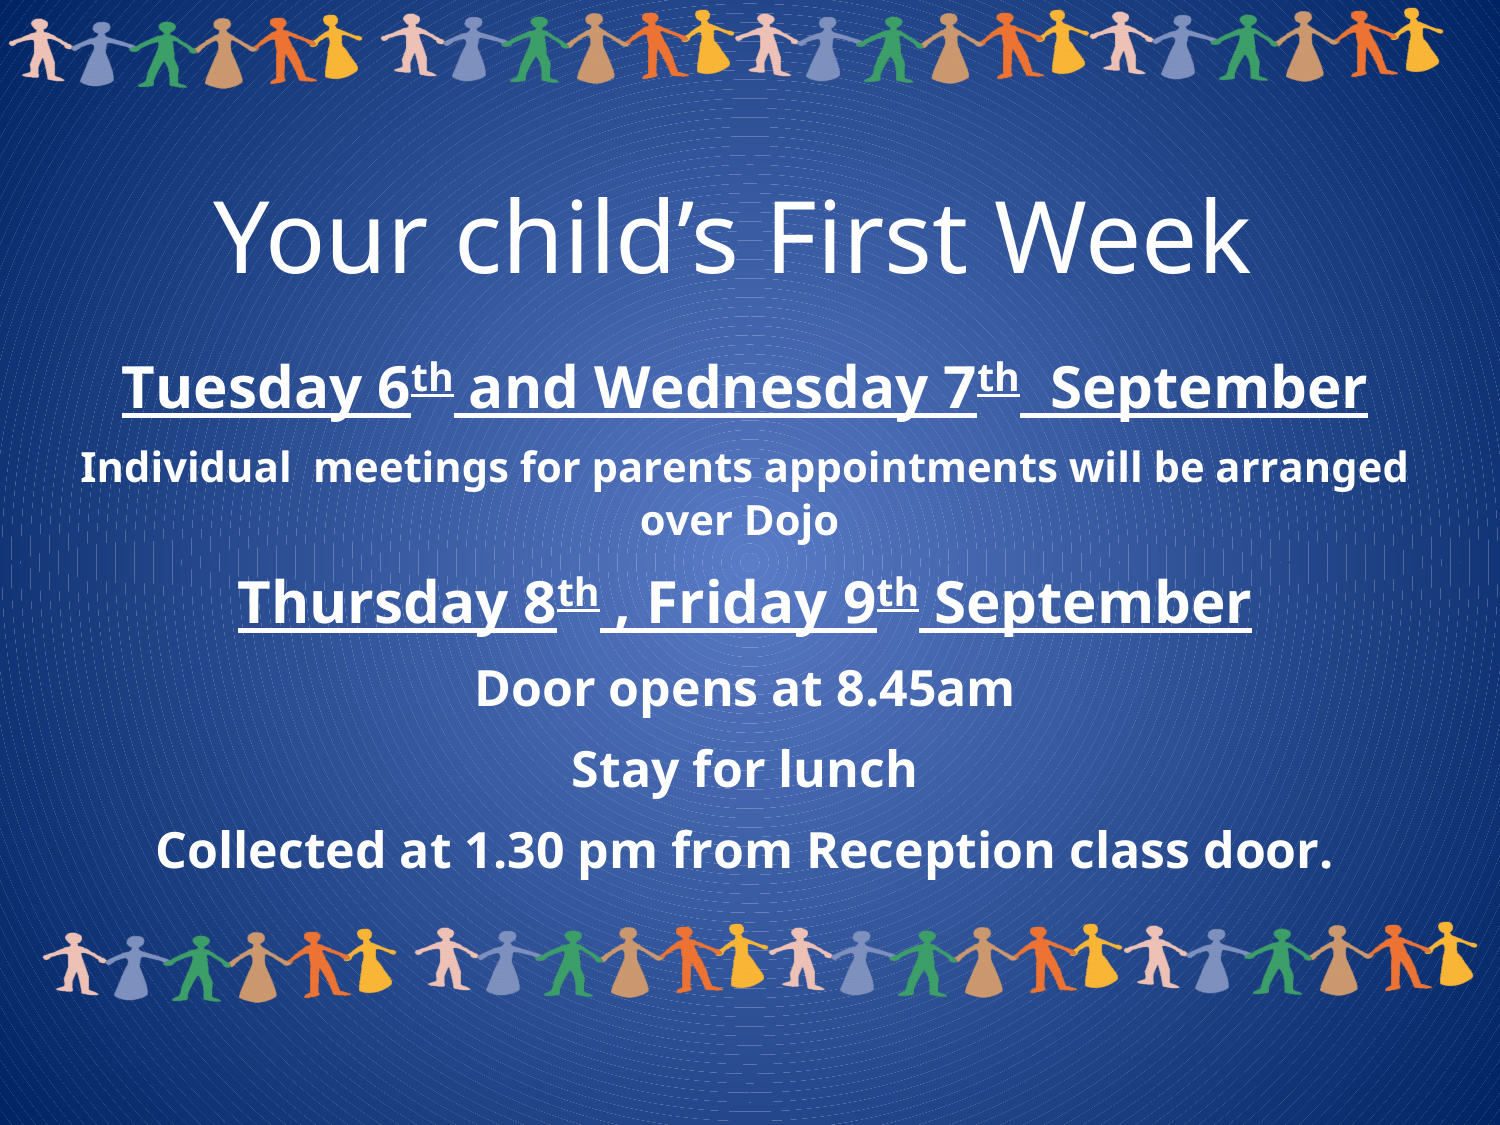

Your child’s First Week
Tuesday 6th and Wednesday 7th September
Individual meetings for parents appointments will be arranged over Dojo
Thursday 8th , Friday 9th September
Door opens at 8.45am
Stay for lunch
Collected at 1.30 pm from Reception class door.